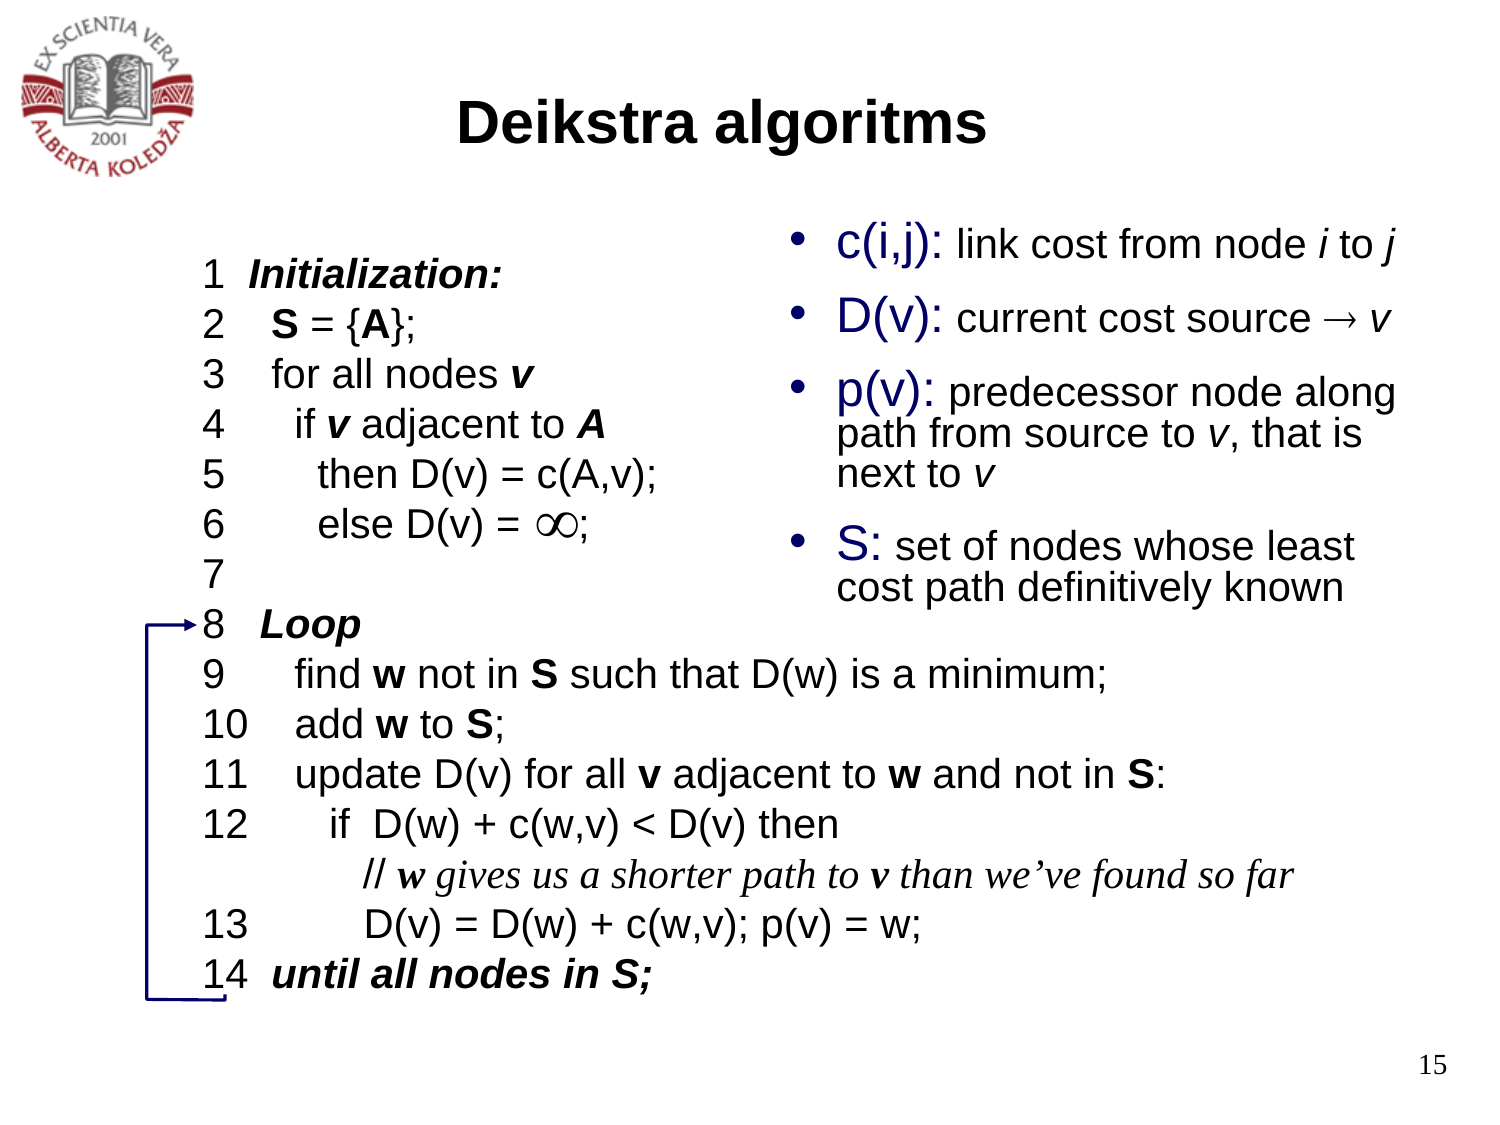

# Deikstra algoritms
c(i,j): link cost from node i to j
D(v): current cost source  v
p(v): predecessor node along path from source to v, that is next to v
S: set of nodes whose least cost path definitively known
1 Initialization:
2 S = {A};
3 for all nodes v
4 if v adjacent to A
5 then D(v) = c(A,v);
6 else D(v) = ;
7
8 Loop
9 find w not in S such that D(w) is a minimum;
10 add w to S;
11 update D(v) for all v adjacent to w and not in S:
12 if D(w) + c(w,v) < D(v) then
 // w gives us a shorter path to v than we’ve found so far
13 D(v) = D(w) + c(w,v); p(v) = w;
14 until all nodes in S;